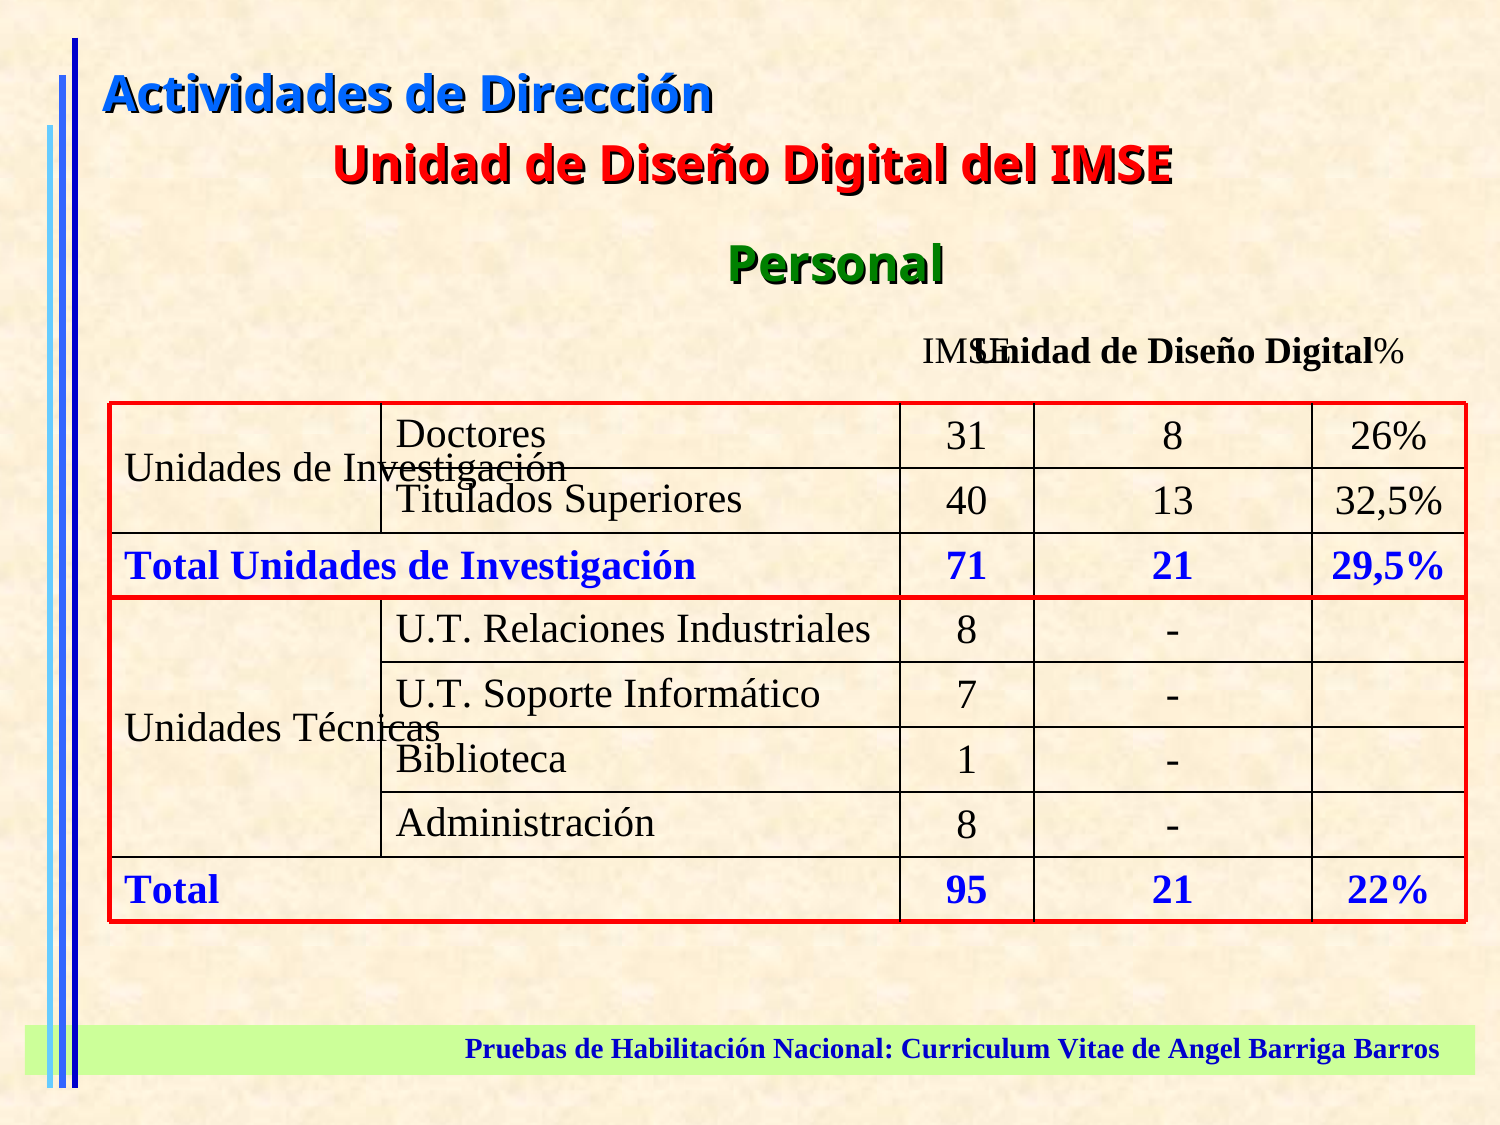

Actividades de Dirección
Unidad de Diseño Digital del IMSE
Personal
IMSE
Unidad de Diseño Digital
%
Unidades de Investigación
Doctores
31
8
26%
Titulados Superiores
40
13
32,5%
Total Unidades de Investigación
71
21
29,5%
Unidades Técnicas
U.T. Relaciones Industriales
8
-
U.T. Soporte Informático
7
-
Biblioteca
1
-
Administración
8
-
Total
95
21
22%